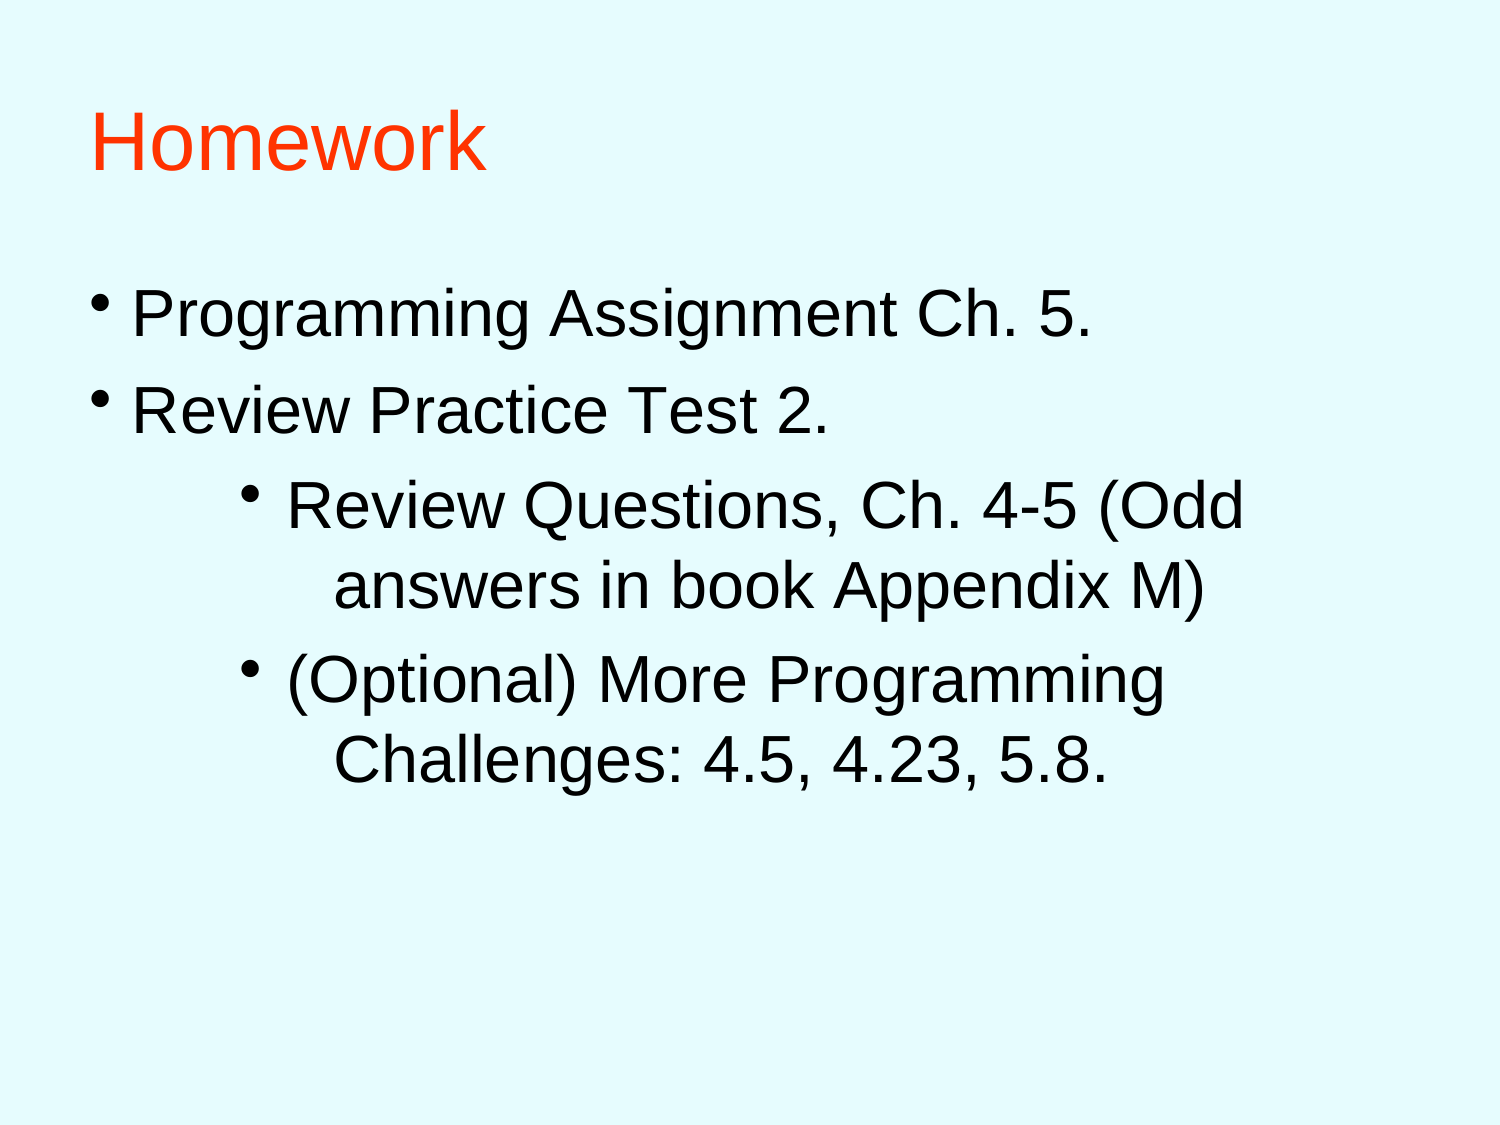

# Homework
 Programming Assignment Ch. 5.
 Review Practice Test 2.
Review Questions, Ch. 4-5 (Odd answers in book Appendix M)
(Optional) More Programming Challenges: 4.5, 4.23, 5.8.